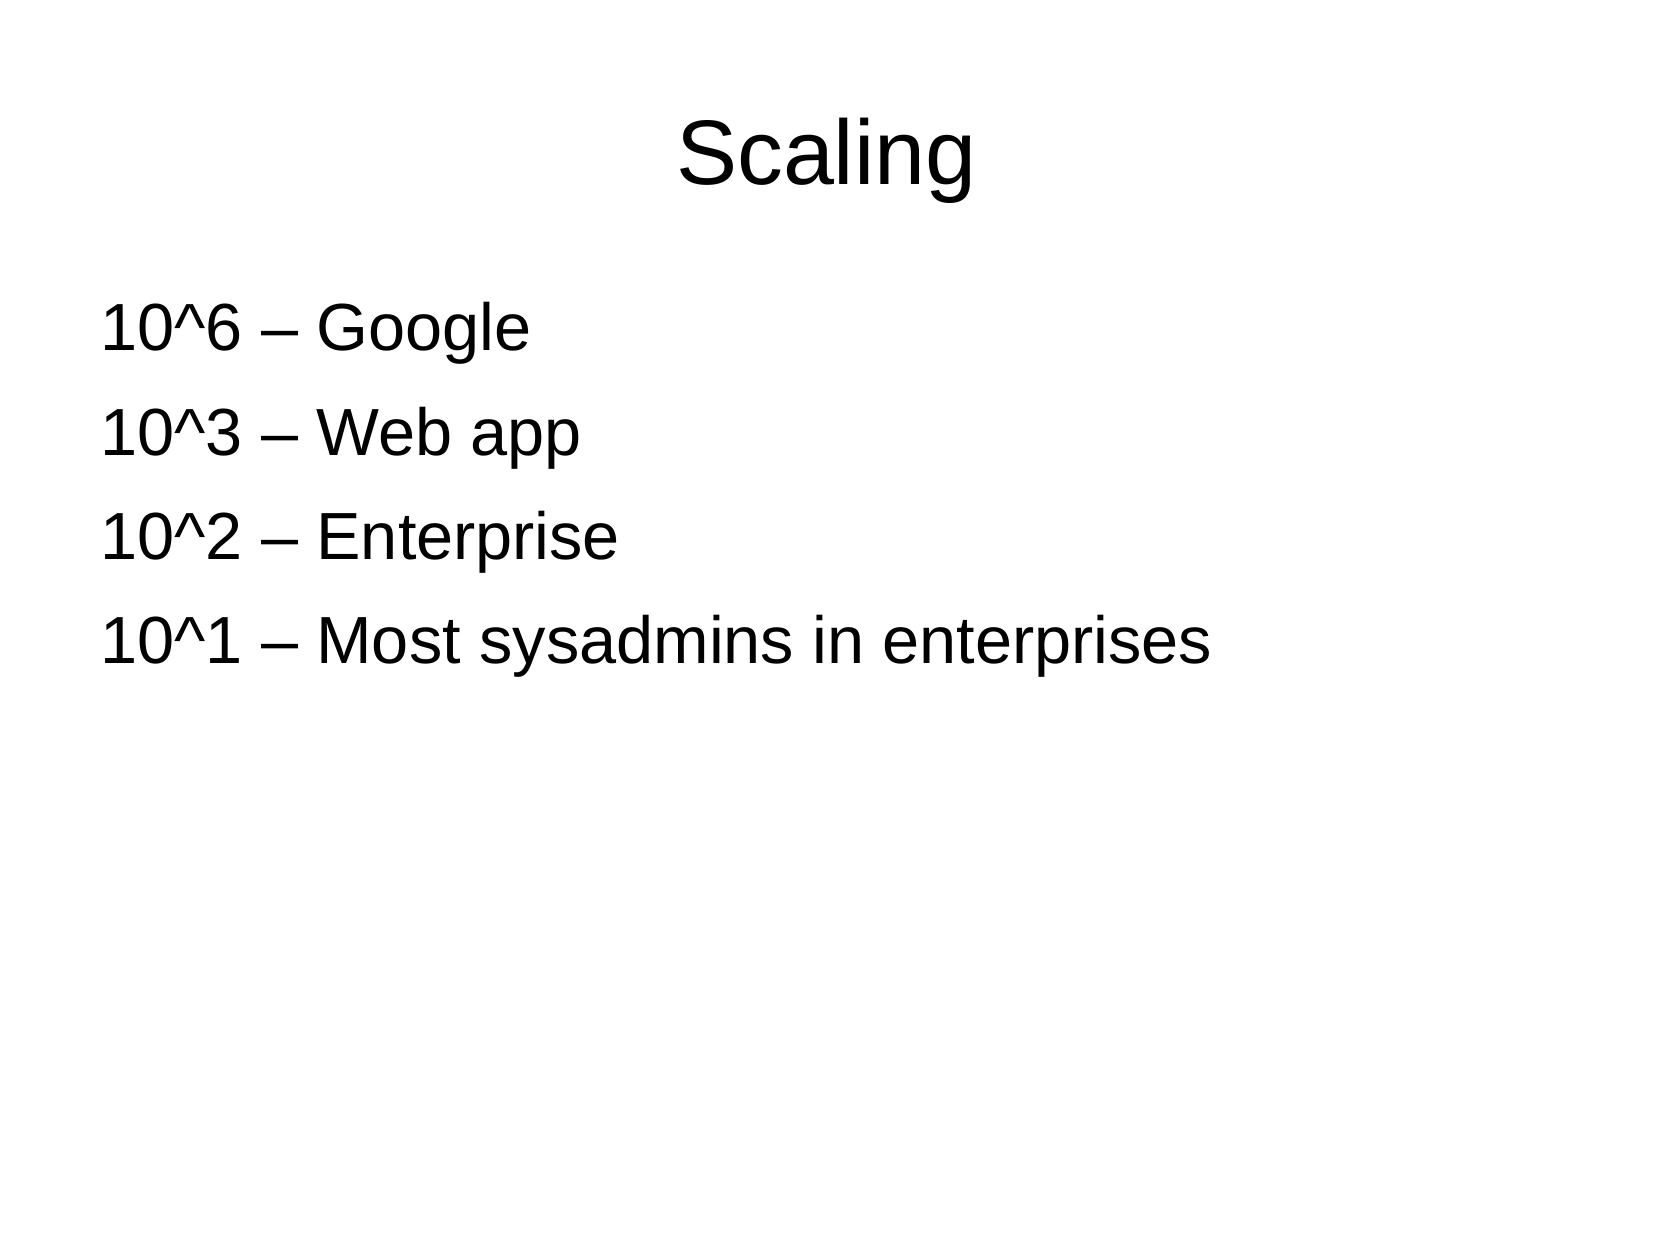

# Scaling
10^6 – Google
10^3 – Web app
10^2 – Enterprise
10^1 – Most sysadmins in enterprises